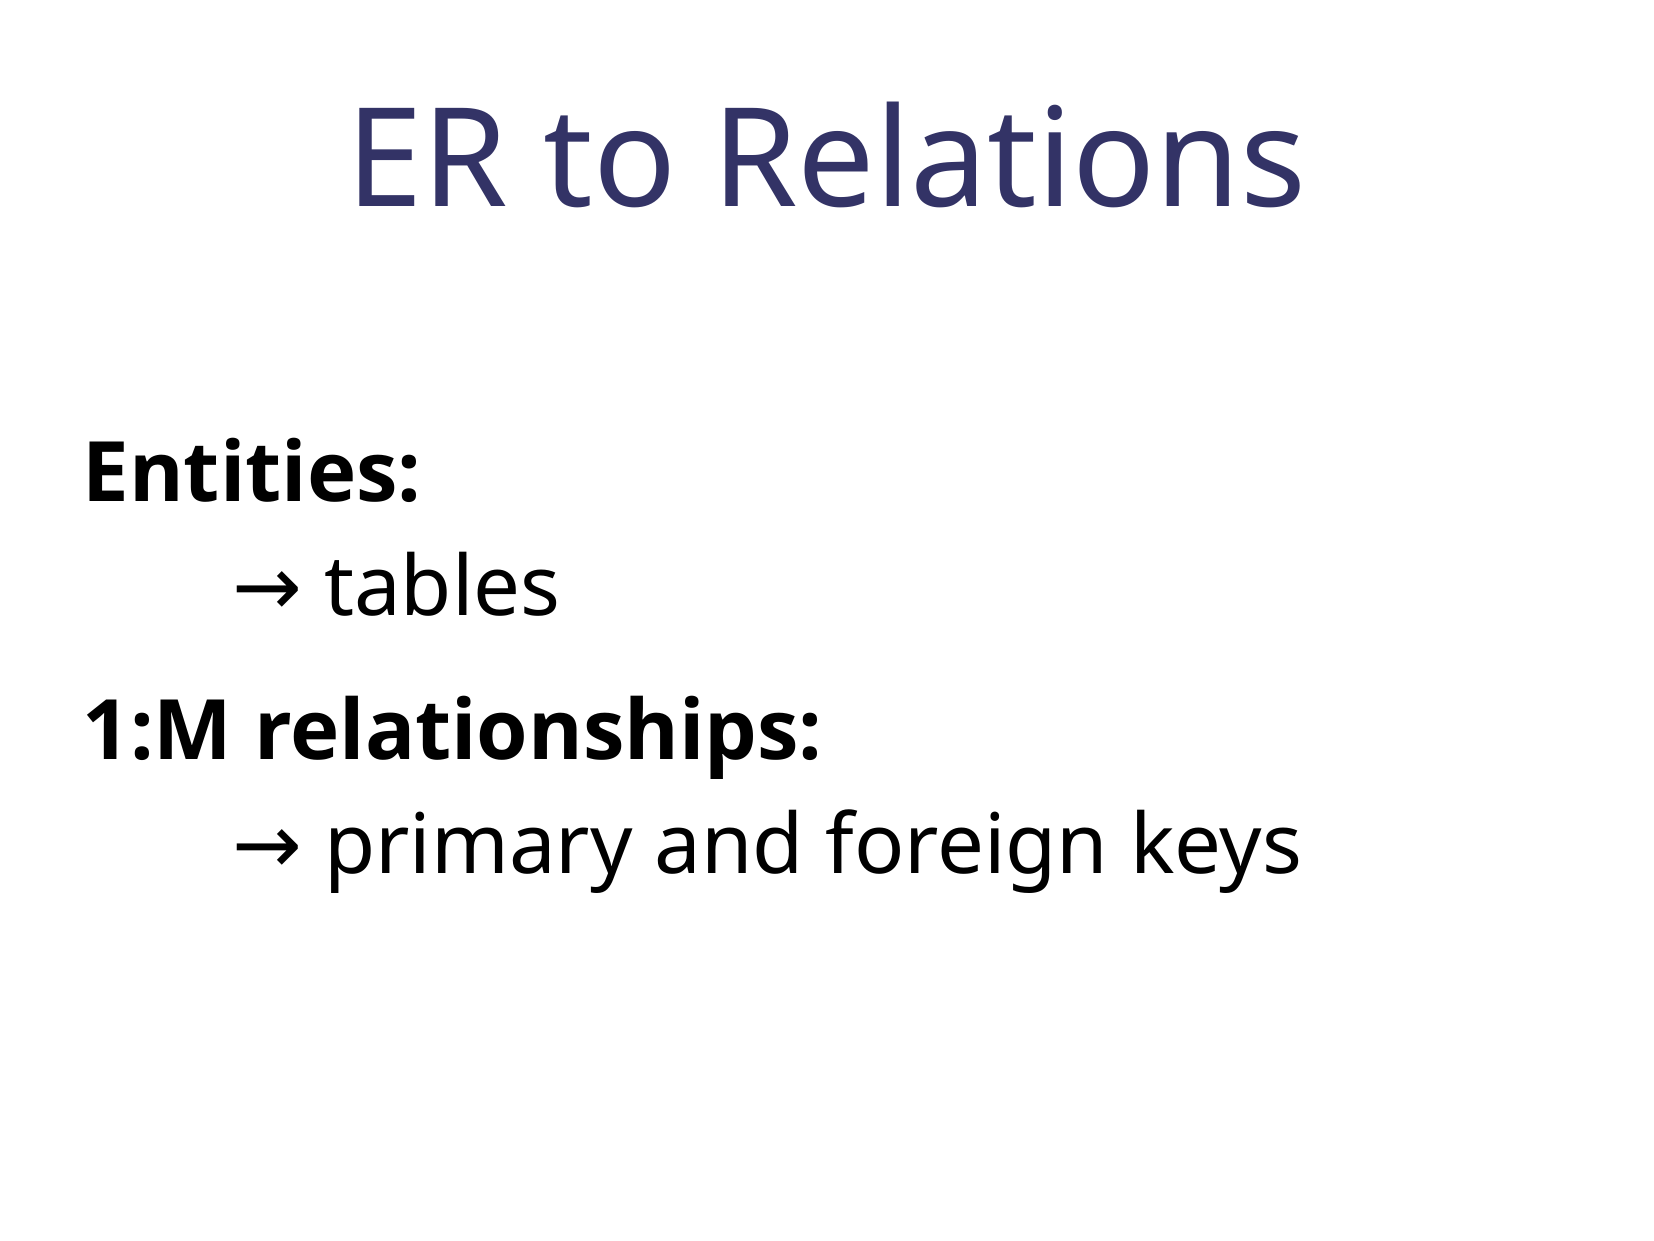

# ER to Relations
Entities:
		→ tables
1:M relationships:
		→ primary and foreign keys